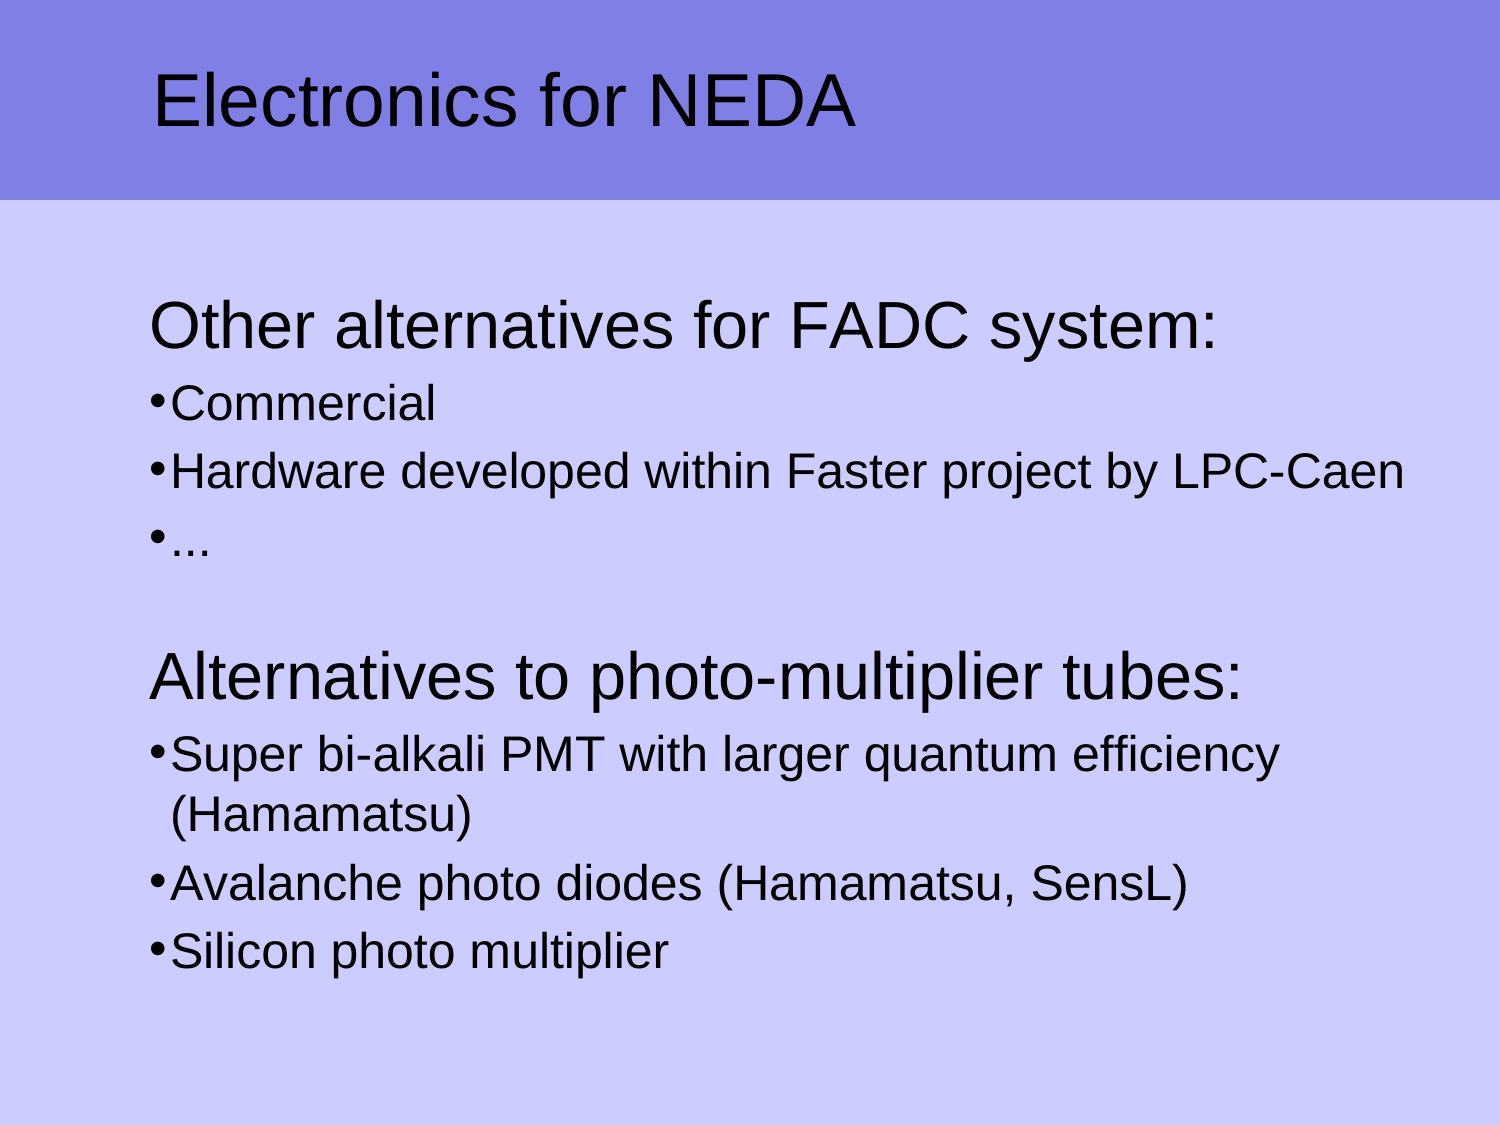

# Electronics for NEDA
Other alternatives for FADC system:
Commercial
Hardware developed within Faster project by LPC-Caen
...
Alternatives to photo-multiplier tubes:
Super bi-alkali PMT with larger quantum efficiency (Hamamatsu)
Avalanche photo diodes (Hamamatsu, SensL)
Silicon photo multiplier